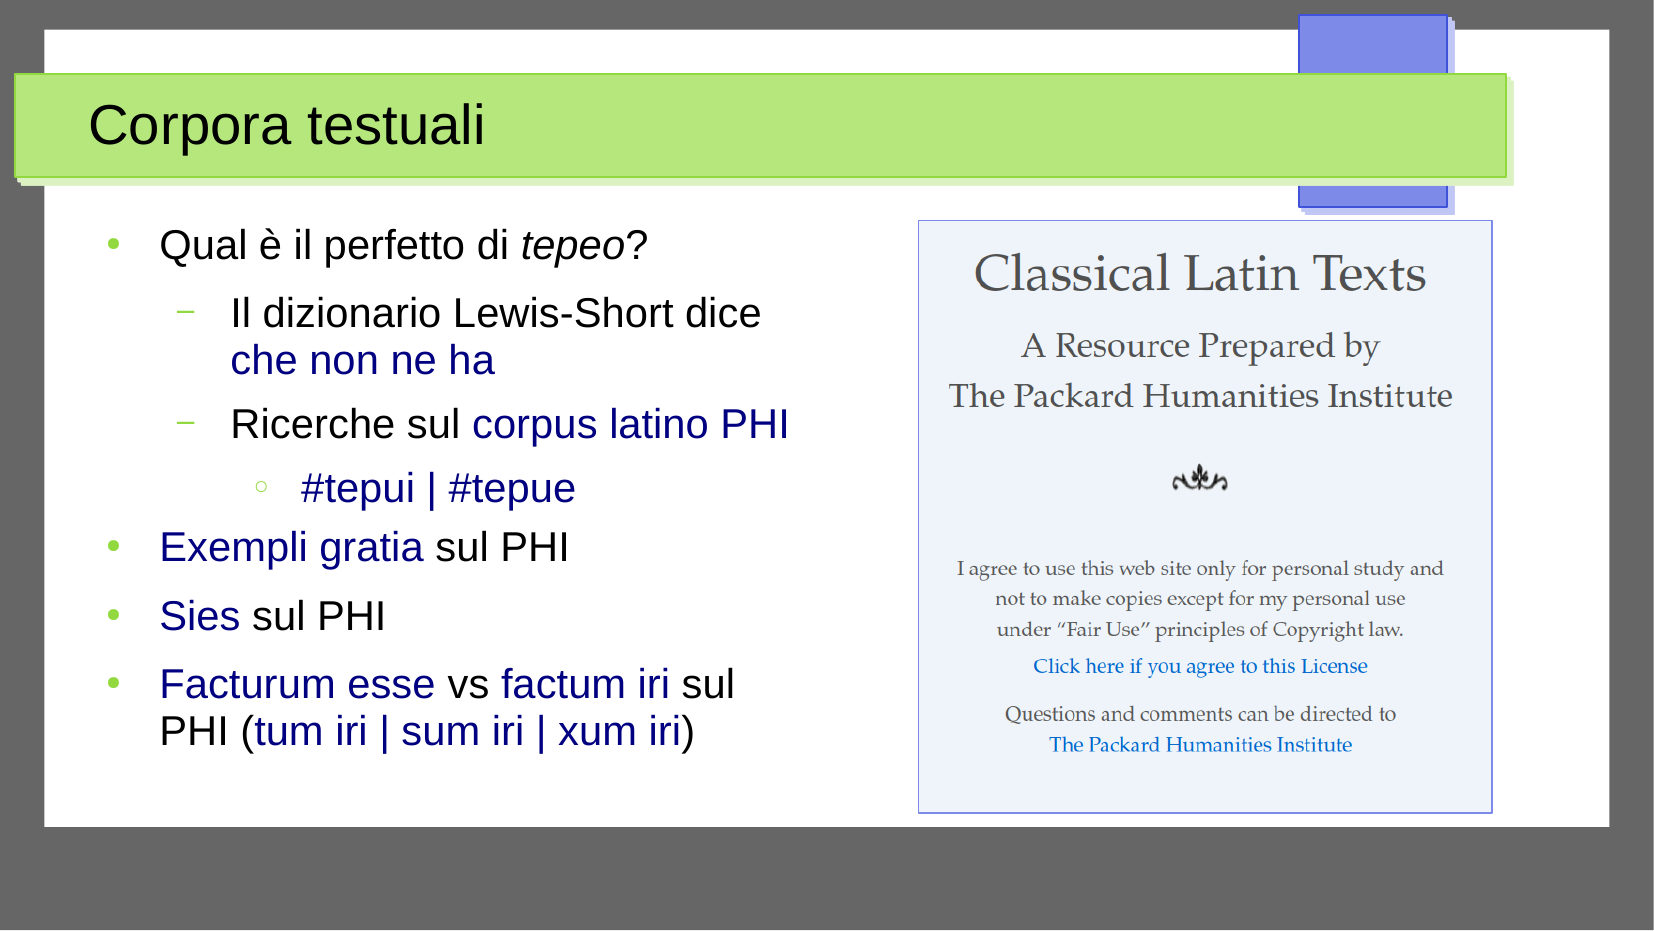

# Corpora testuali
Qual è il perfetto di tepeo?
Il dizionario Lewis-Short dice che non ne ha
Ricerche sul corpus latino PHI
#tepui | #tepue
Exempli gratia sul PHI
Sies sul PHI
Facturum esse vs factum iri sul PHI (tum iri | sum iri | xum iri)